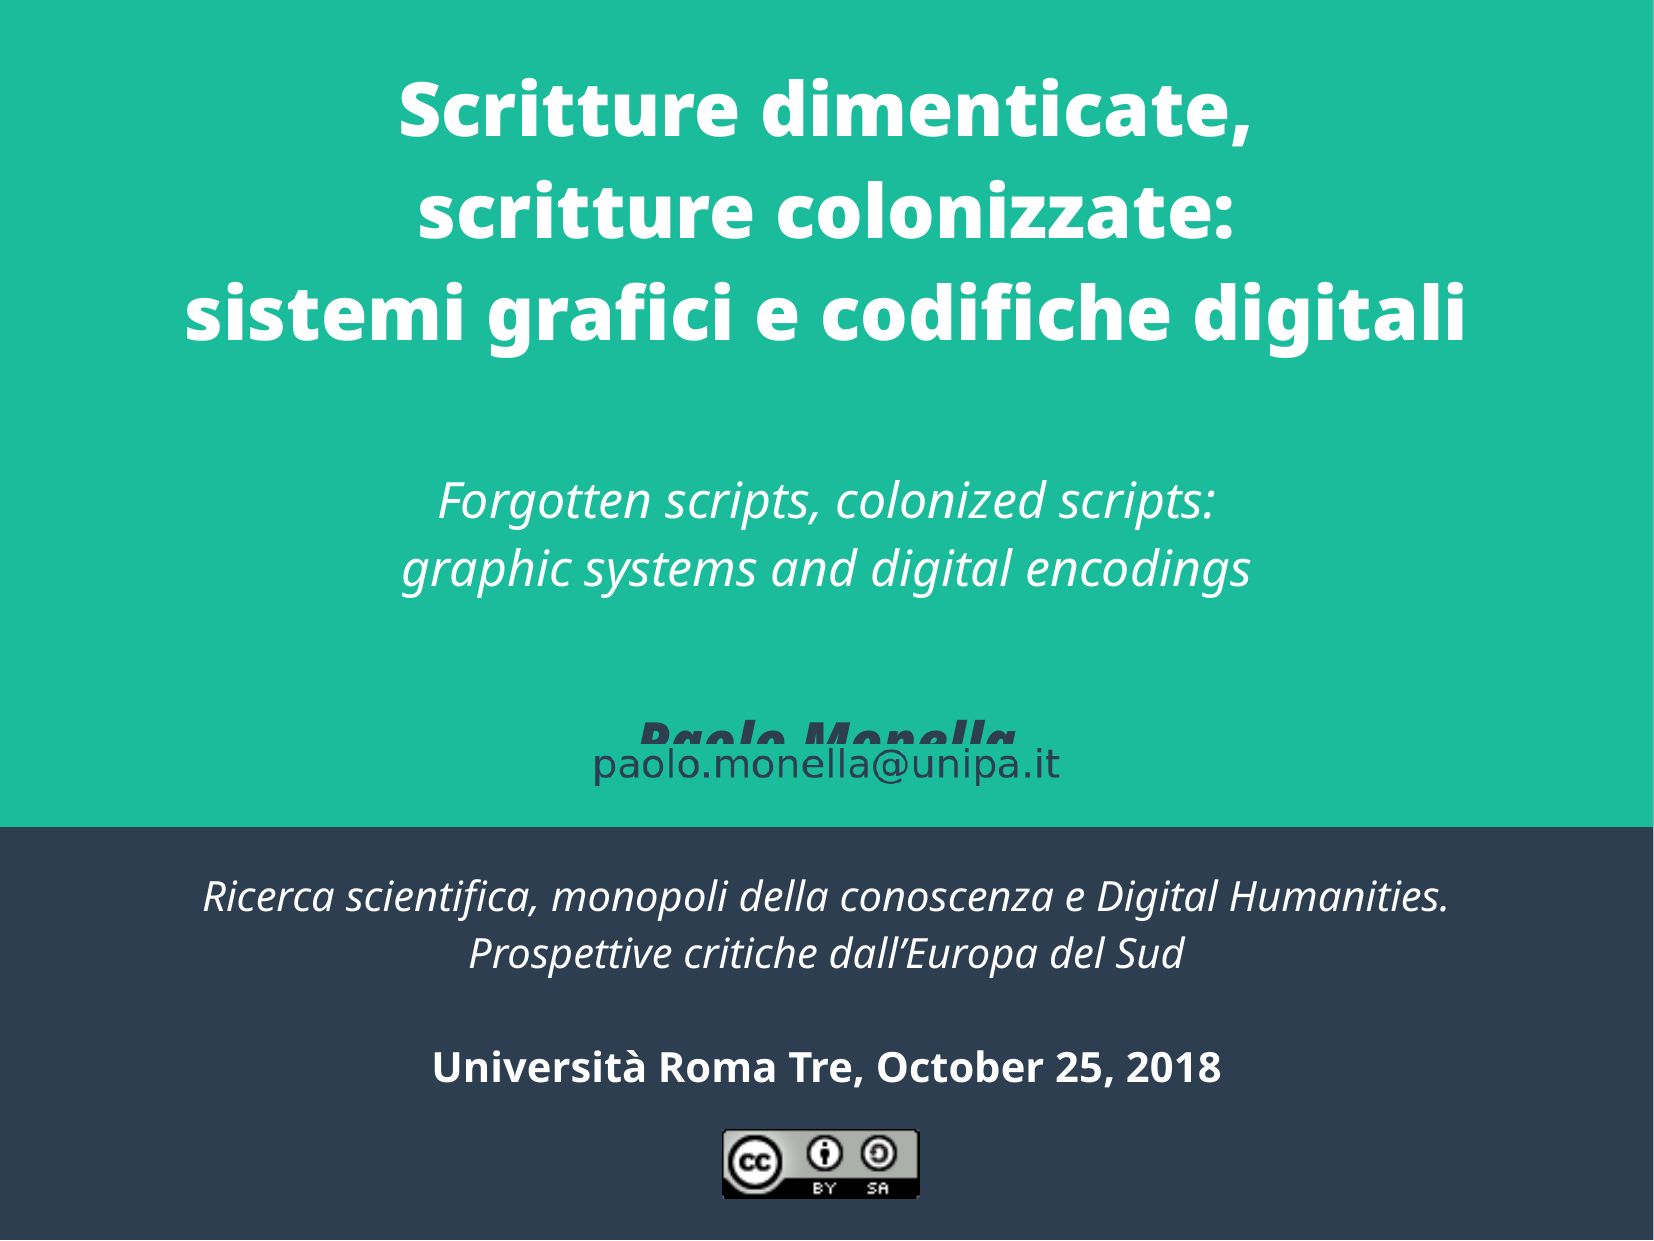

# Scritture dimenticate, scritture colonizzate: sistemi grafici e codifiche digitali Forgotten scripts, colonized scripts: graphic systems and digital encodings Paolo Monella
Ricerca scientifica, monopoli della conoscenza e Digital Humanities.
Prospettive critiche dall’Europa del Sud
Università Roma Tre, October 25, 2018